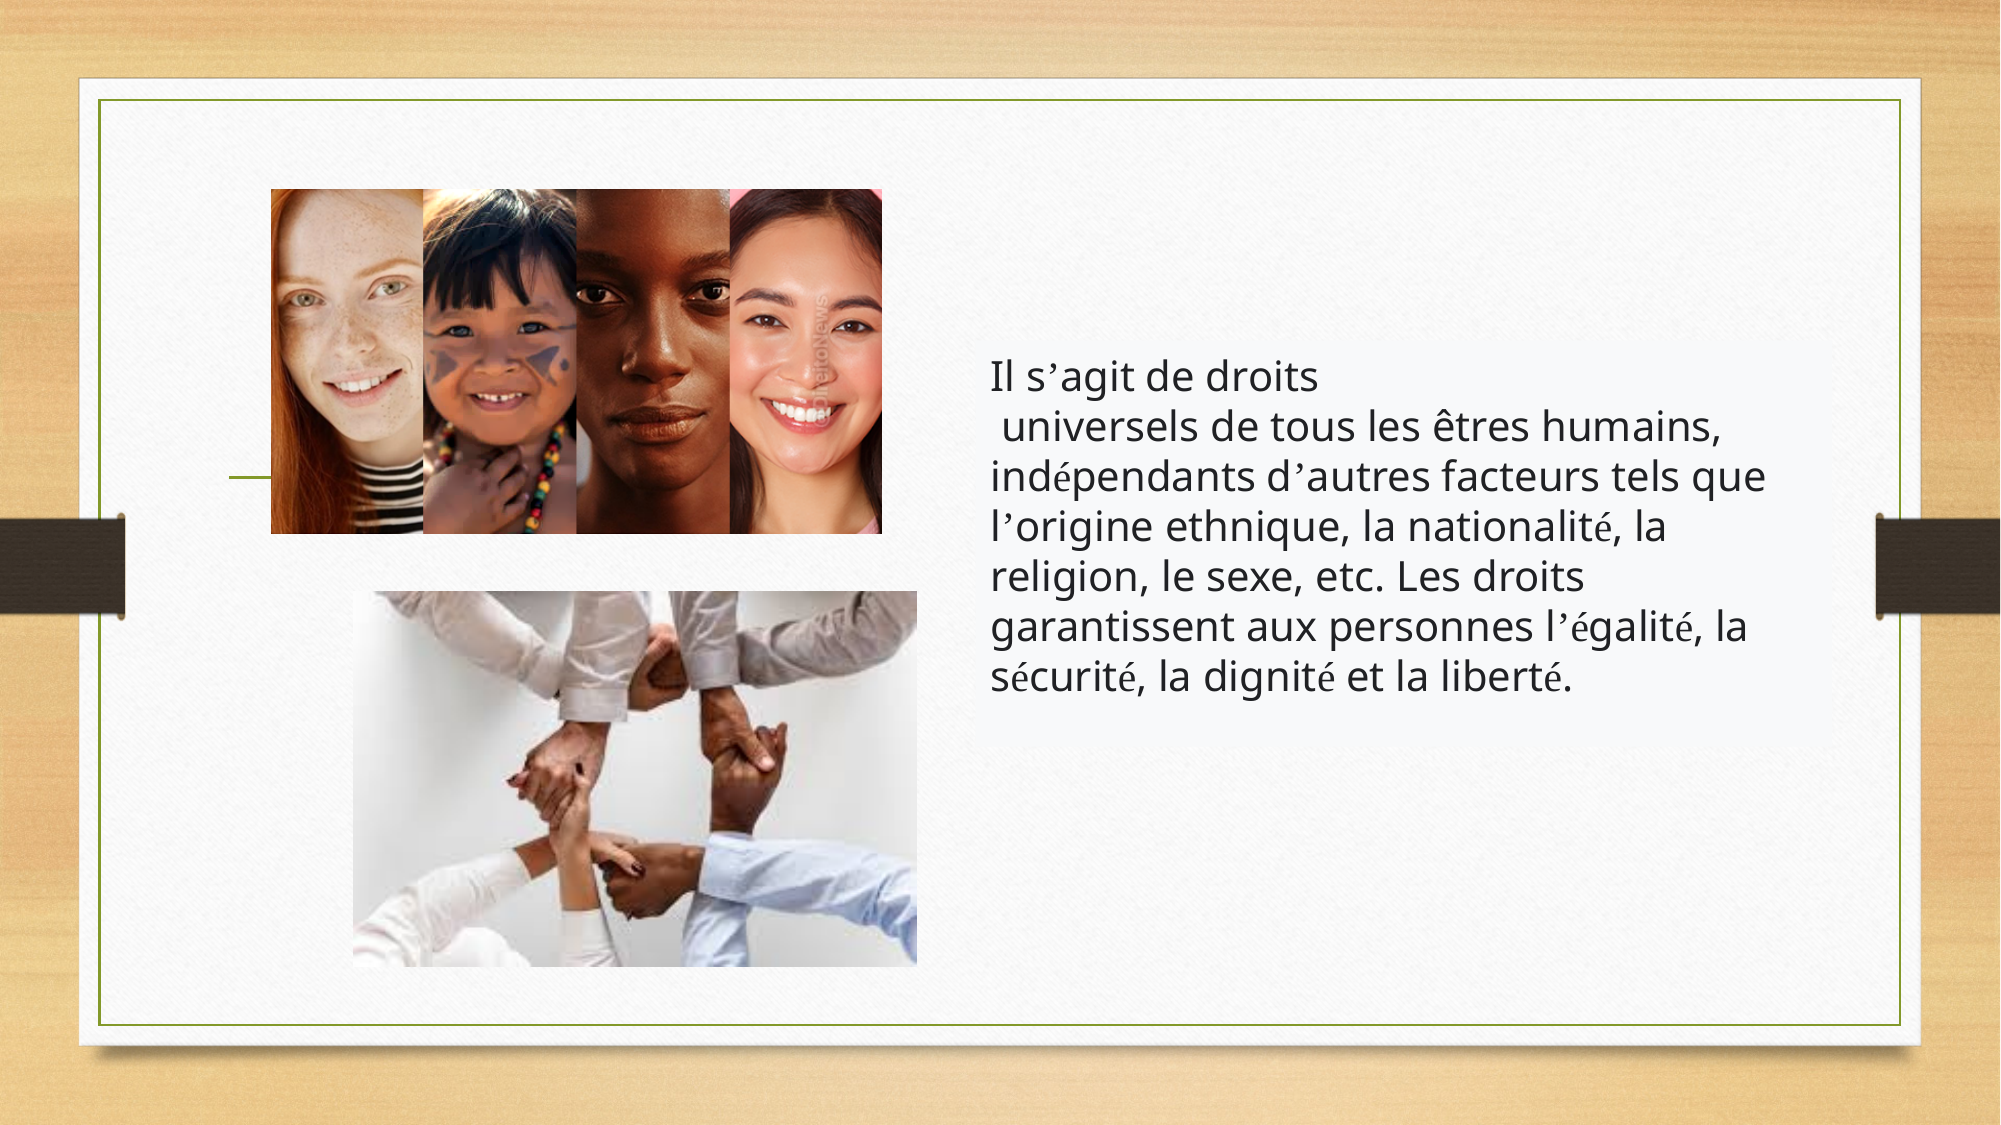

#
Il s’agit de droits
 universels de tous les êtres humains, indépendants d’autres facteurs tels que l’origine ethnique, la nationalité, la religion, le sexe, etc. Les droits garantissent aux personnes l’égalité, la sécurité, la dignité et la liberté.